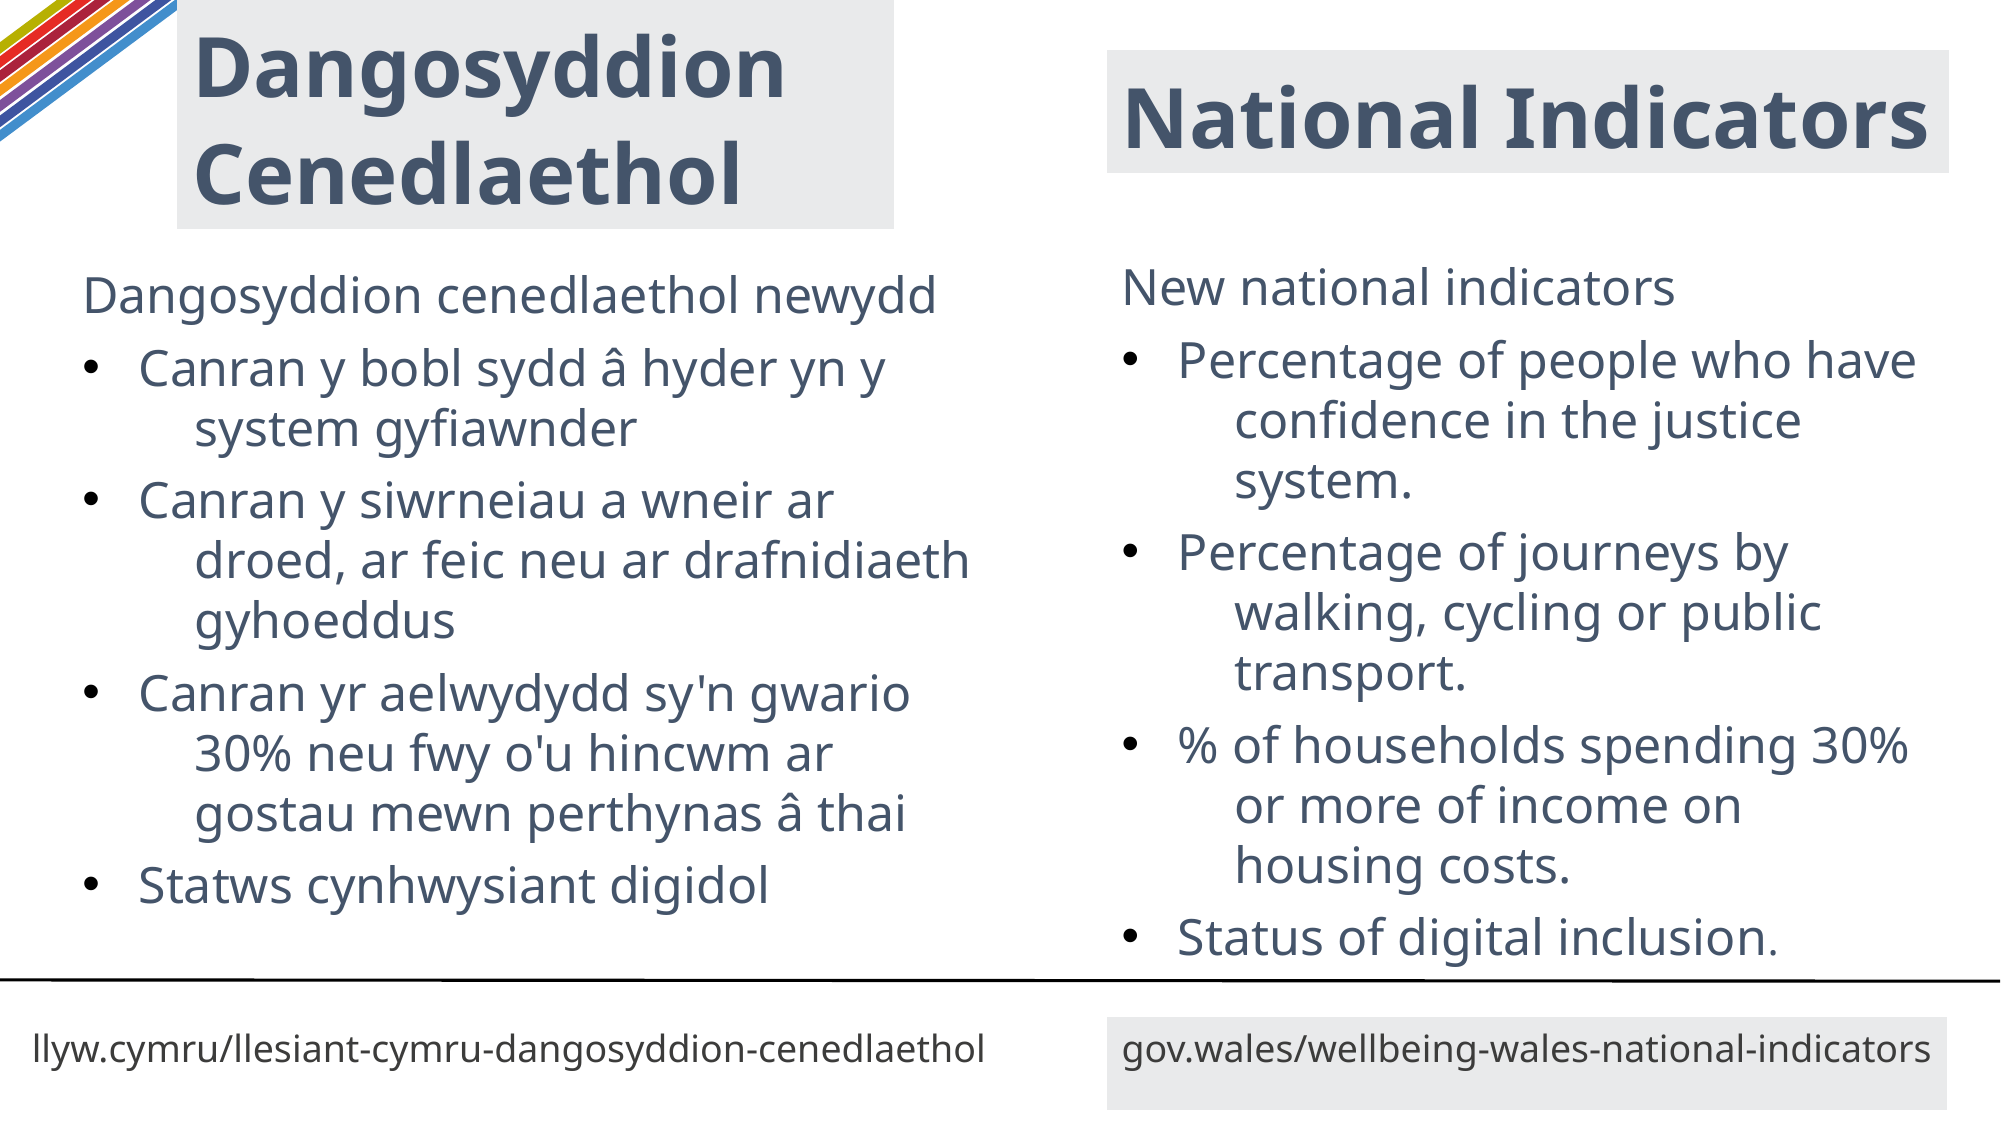

Dangosyddion Cenedlaethol
National Indicators
New national indicators
Percentage of people who have confidence in the justice system.
Percentage of journeys by walking, cycling or public transport.
% of households spending 30% or more of income on housing costs.
Status of digital inclusion.
Dangosyddion cenedlaethol newydd
Canran y bobl sydd â hyder yn y system gyfiawnder
Canran y siwrneiau a wneir ar droed, ar feic neu ar drafnidiaeth gyhoeddus
Canran yr aelwydydd sy'n gwario 30% neu fwy o'u hincwm ar gostau mewn perthynas â thai
Statws cynhwysiant digidol
llyw.cymru/llesiant-cymru-dangosyddion-cenedlaethol
gov.wales/wellbeing-wales-national-indicators